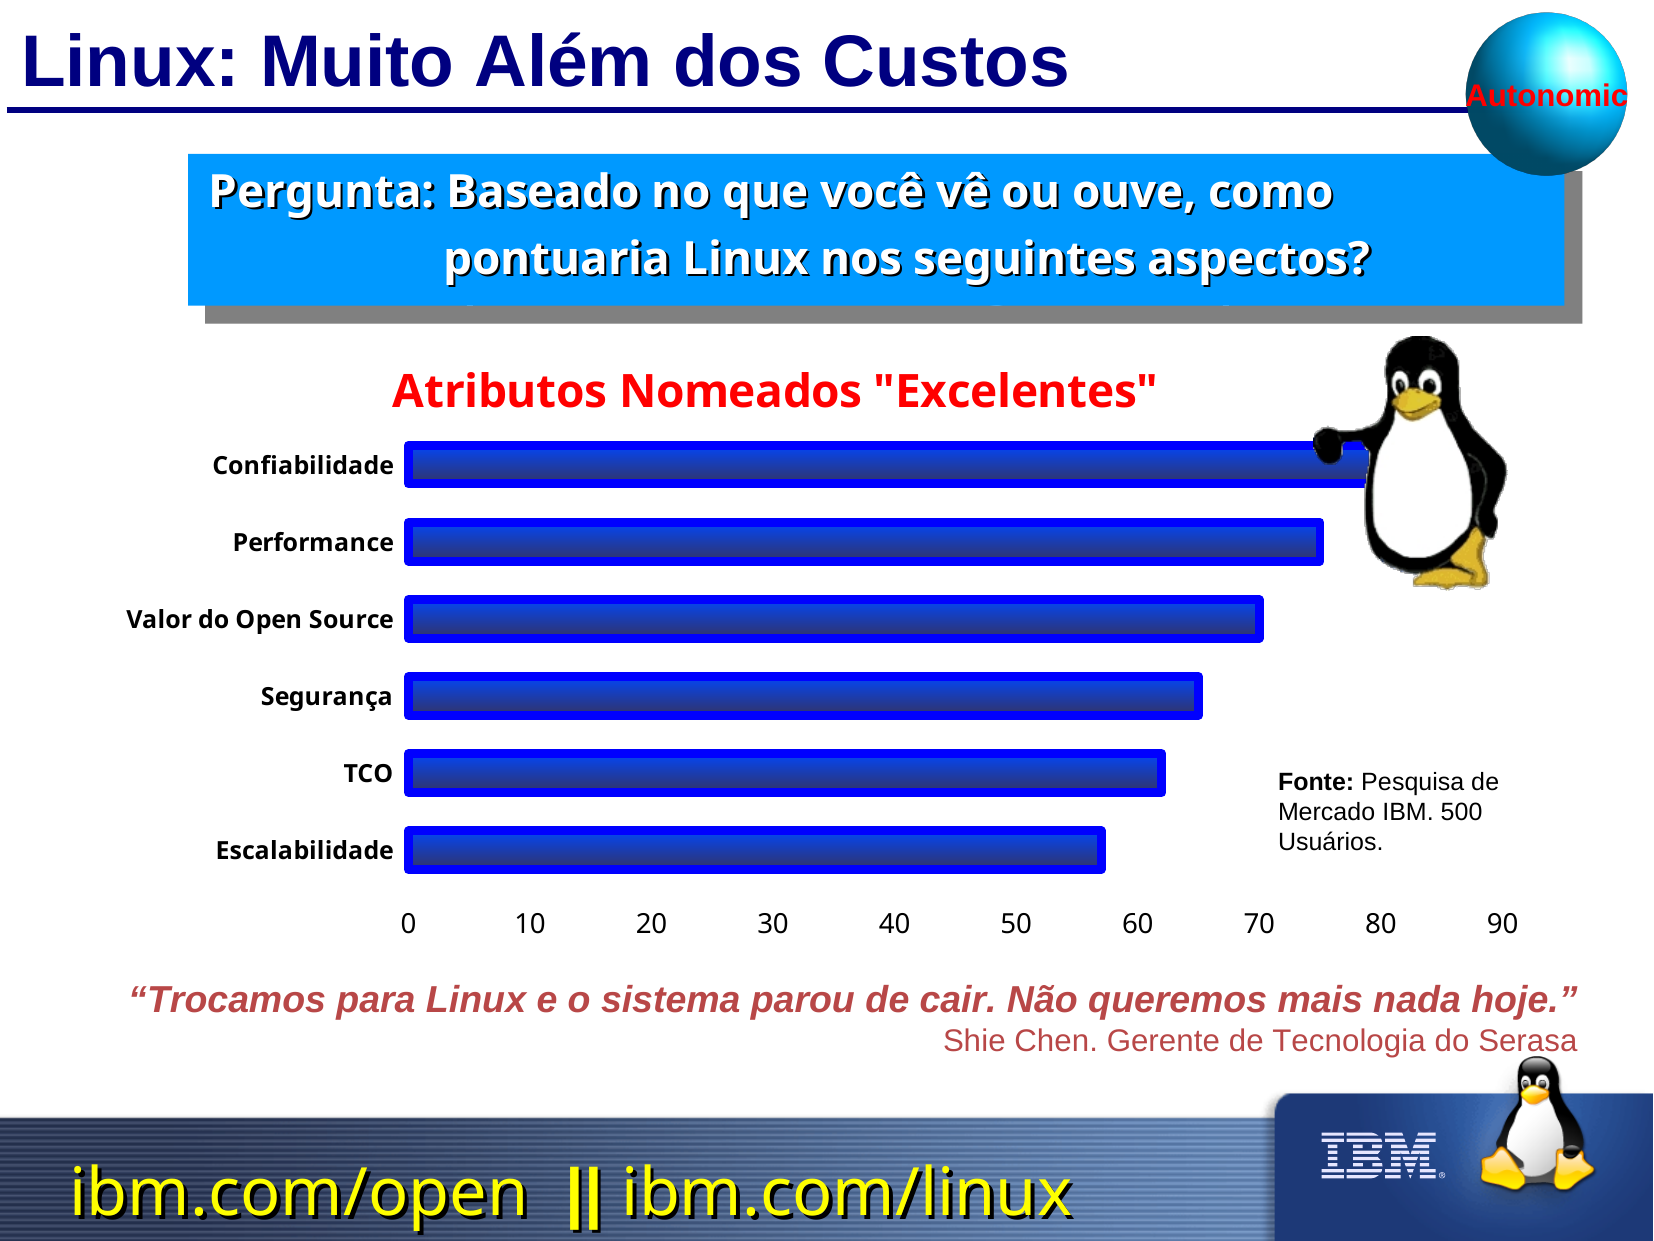

Autonomic
Linux: Muito Além dos Custos
Pergunta: Baseado no que você vê ou ouve, como pontuaria Linux nos seguintes aspectos?
### Chart: Atributos Nomeados "Excelentes"
| Category | Atributos |
|---|---|
| Confiabilidade | 80.0 |
| Performance | 75.0 |
| Valor do Open Source | 70.0 |
| Segurança | 65.0 |
| TCO | 62.0 |
| Escalabilidade | 57.0 |
Fonte: Pesquisa de Mercado IBM. 500 Usuários.
“Trocamos para Linux e o sistema parou de cair. Não queremos mais nada hoje.”
Shie Chen. Gerente de Tecnologia do Serasa